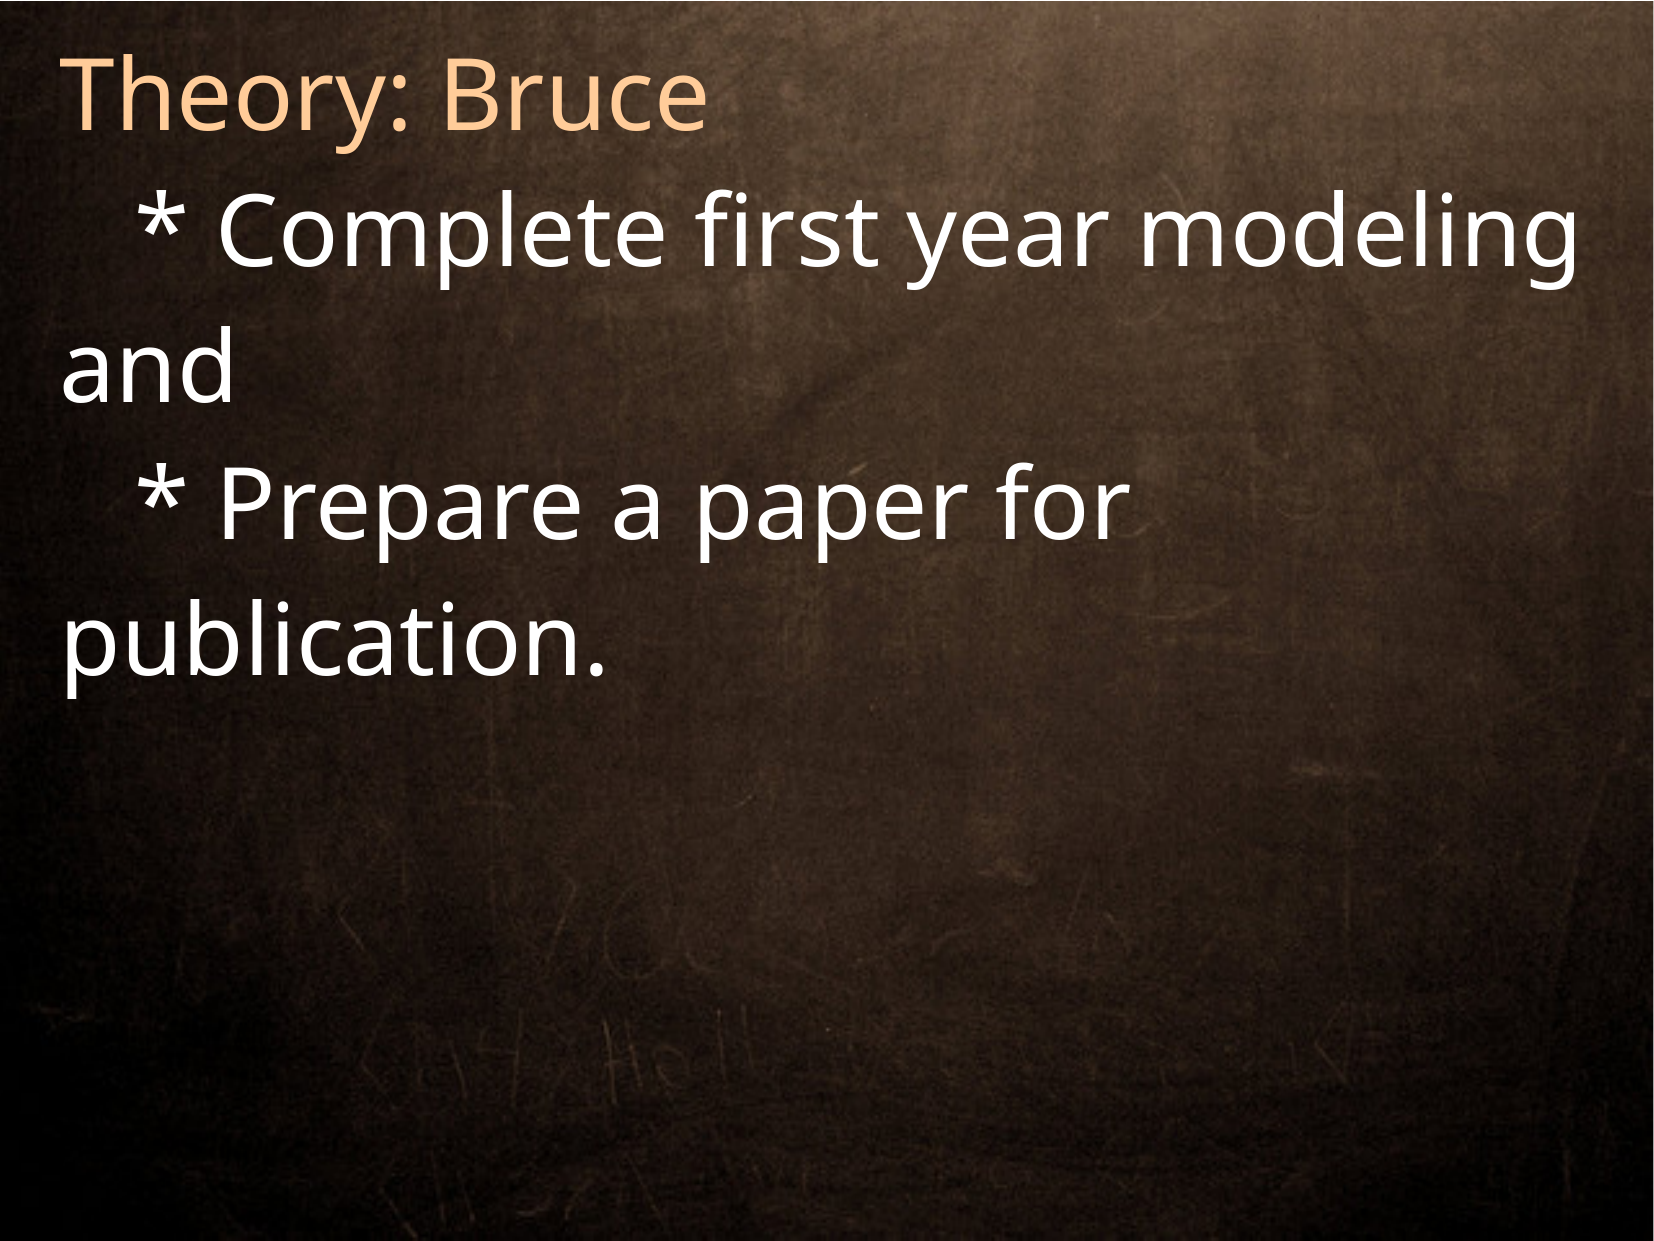

Theory: Bruce
	* Complete first year modeling and
	* Prepare a paper for publication.